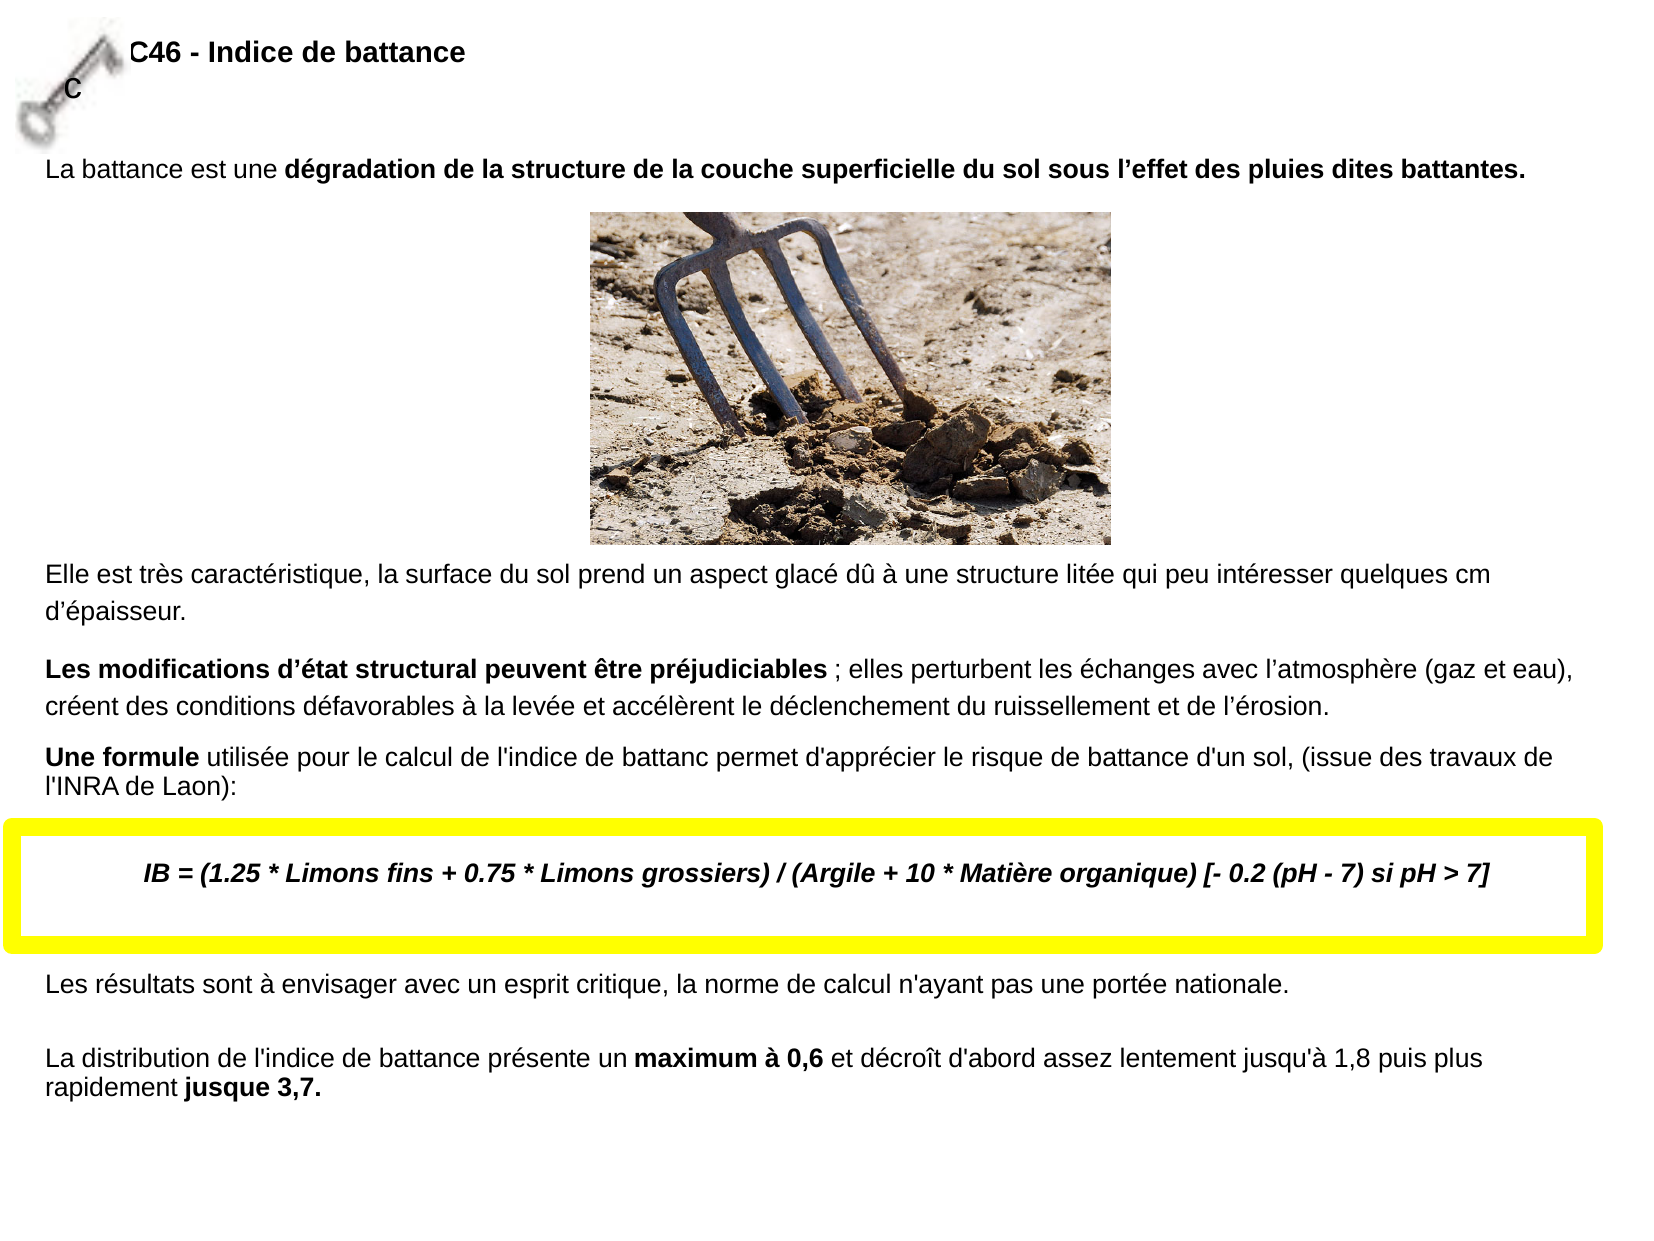

c
# C46 - Indice de battance
La battance est une dégradation de la structure de la couche superficielle du sol sous l’effet des pluies dites battantes.
Elle est très caractéristique, la surface du sol prend un aspect glacé dû à une structure litée qui peu intéresser quelques cm d’épaisseur.
Les modifications d’état structural peuvent être préjudiciables ; elles perturbent les échanges avec l’atmosphère (gaz et eau), créent des conditions défavorables à la levée et accélèrent le déclenchement du ruissellement et de l’érosion.
Une formule utilisée pour le calcul de l'indice de battanc permet d'apprécier le risque de battance d'un sol, (issue des travaux de l'INRA de Laon):
IB = (1.25 * Limons fins + 0.75 * Limons grossiers) / (Argile + 10 * Matière organique) [- 0.2 (pH - 7) si pH > 7]
Les résultats sont à envisager avec un esprit critique, la norme de calcul n'ayant pas une portée nationale.
La distribution de l'indice de battance présente un maximum à 0,6 et décroît d'abord assez lentement jusqu'à 1,8 puis plus rapidement jusque 3,7.